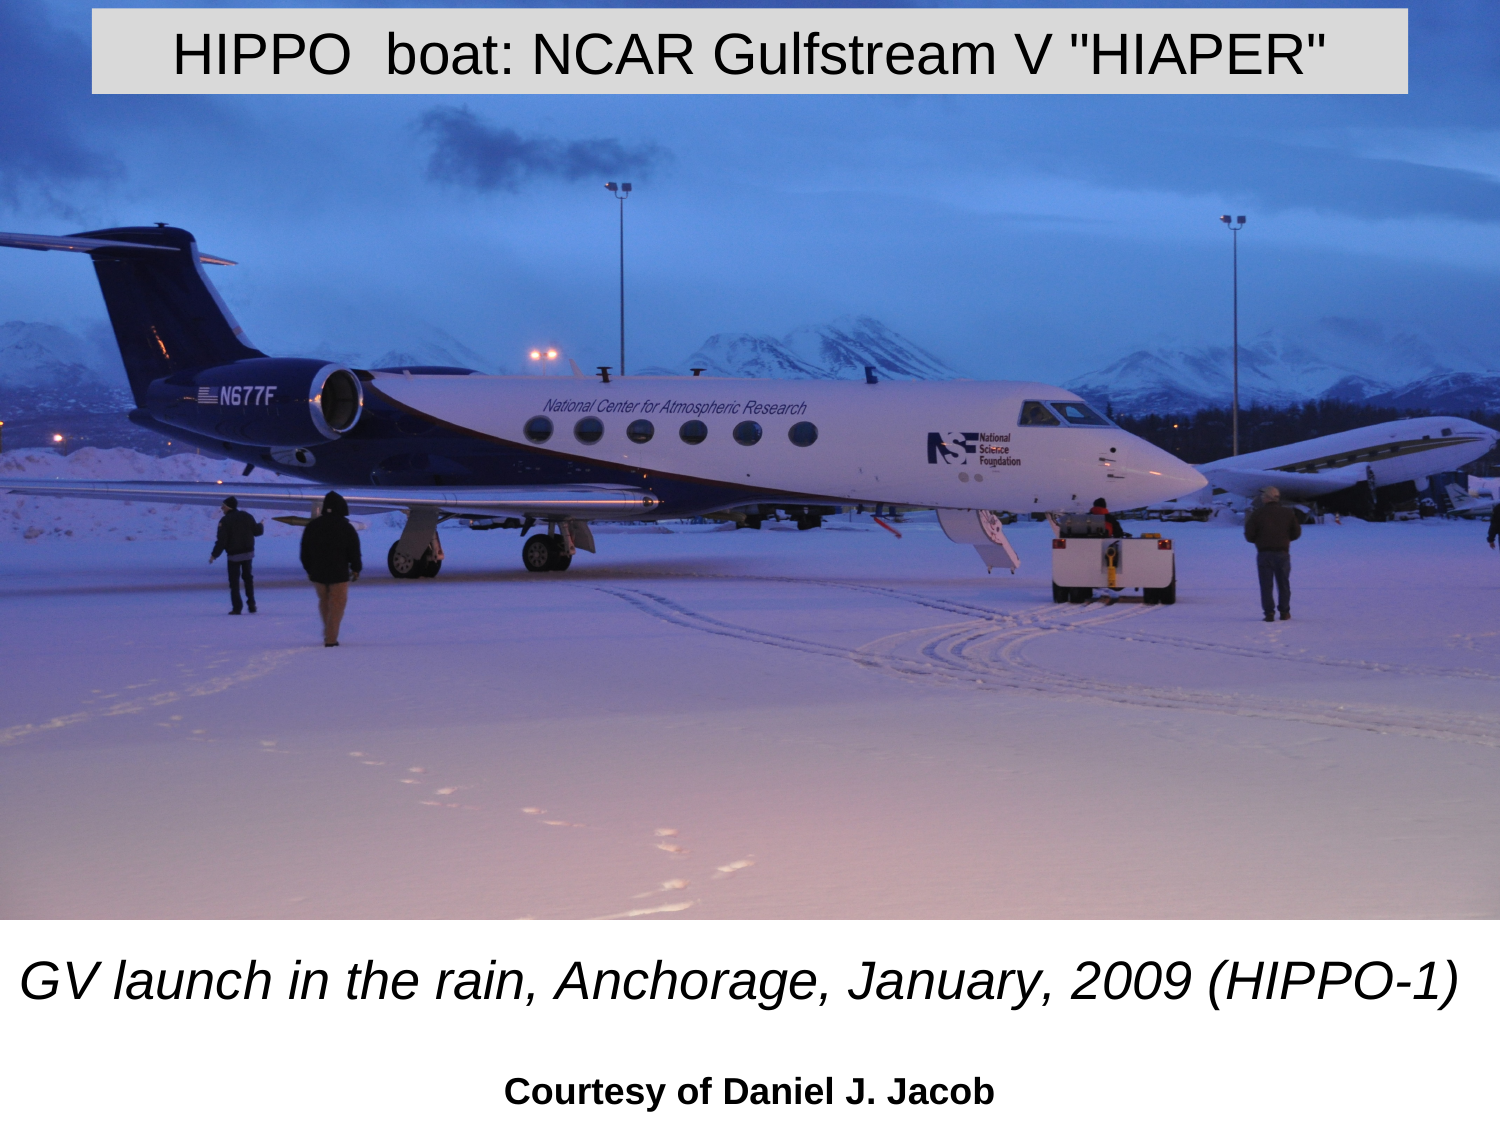

HIPPO boat: NCAR Gulfstream V "HIAPER"
GV launch in the rain, Anchorage, January, 2009 (HIPPO-1)
Courtesy of Daniel J. Jacob